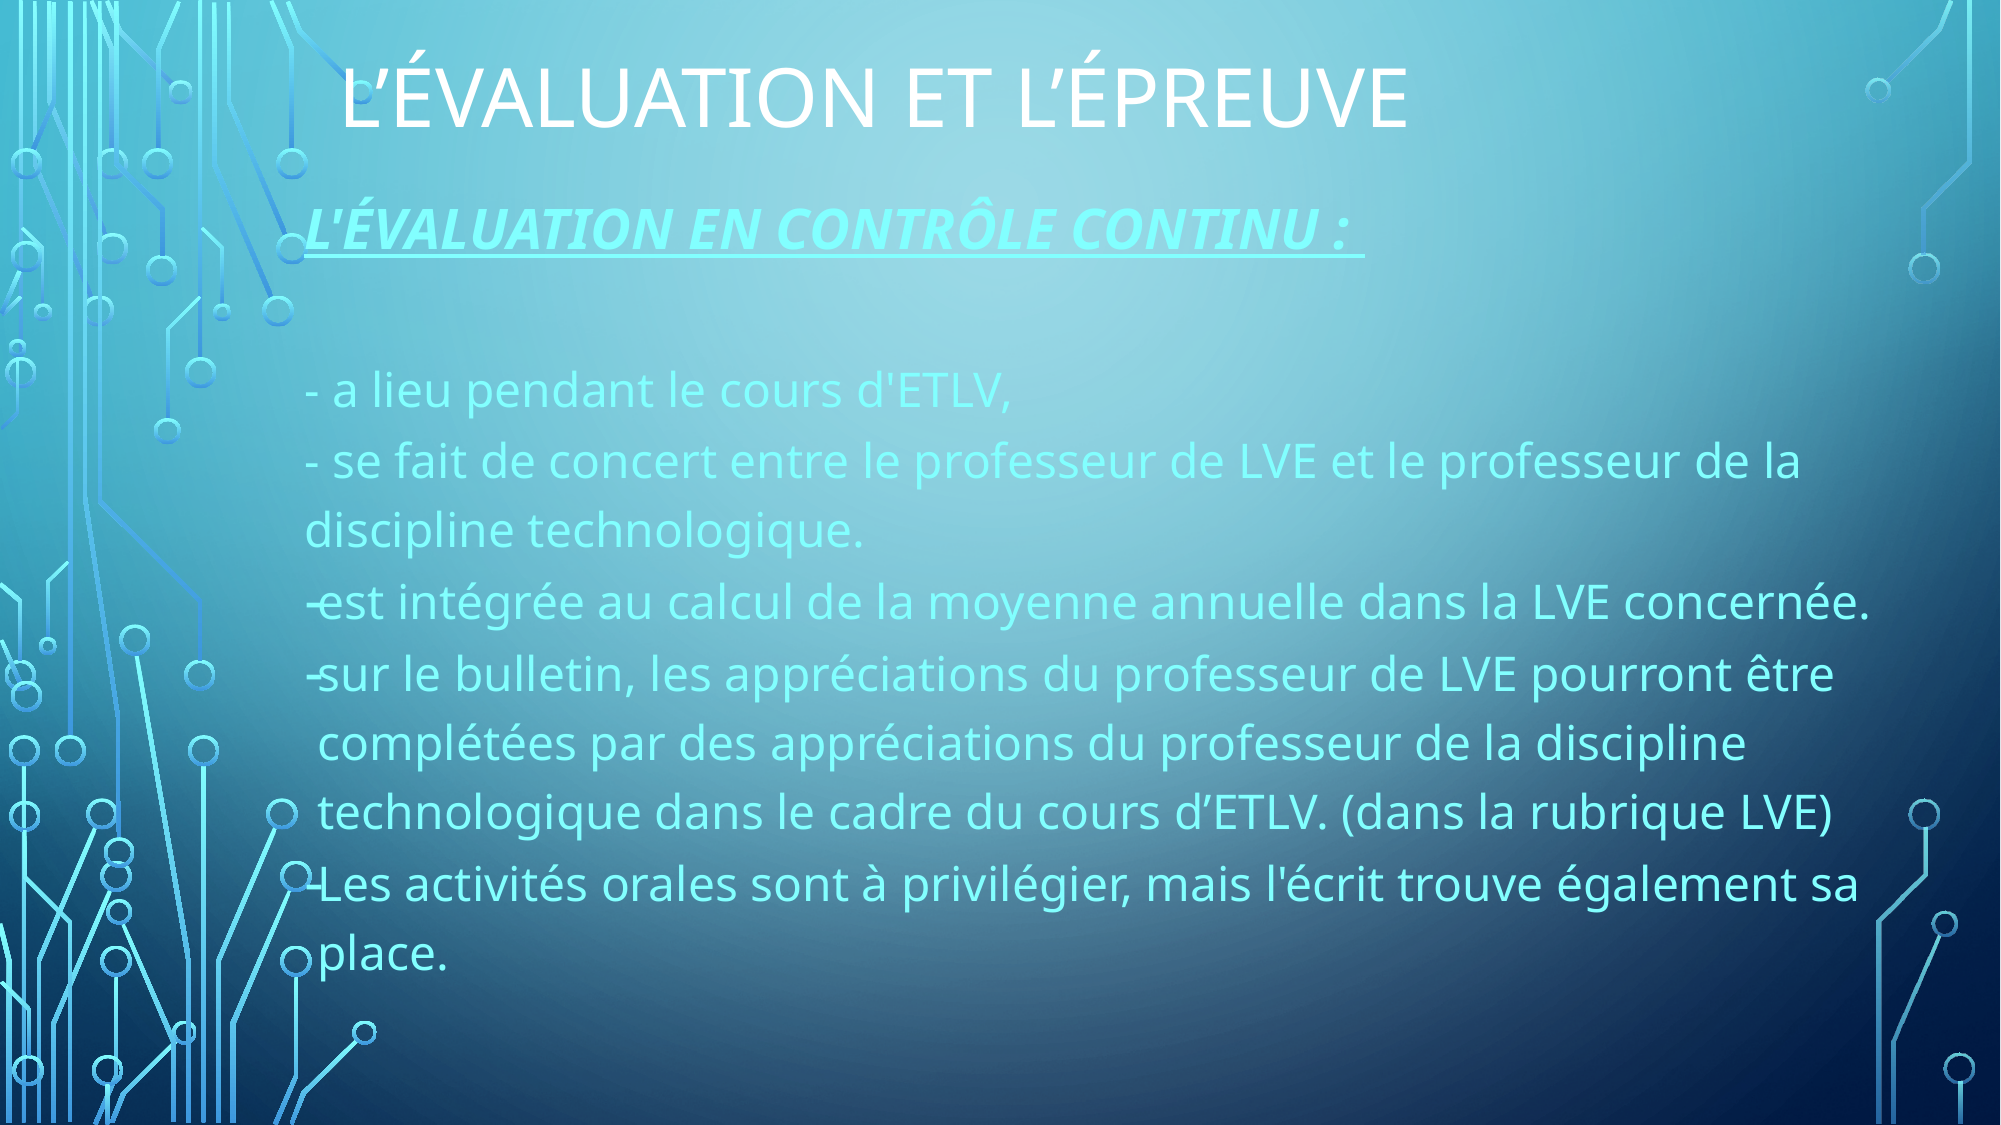

L’évaluation et l’épreuve
L'évaluation en contrôle continu :
- a lieu pendant le cours d'ETLV,
- se fait de concert entre le professeur de LVE et le professeur de la discipline technologique.
est intégrée au calcul de la moyenne annuelle dans la LVE concernée.
sur le bulletin, les appréciations du professeur de LVE pourront être complétées par des appréciations du professeur de la discipline technologique dans le cadre du cours d’ETLV. (dans la rubrique LVE)
Les activités orales sont à privilégier, mais l'écrit trouve également sa place.